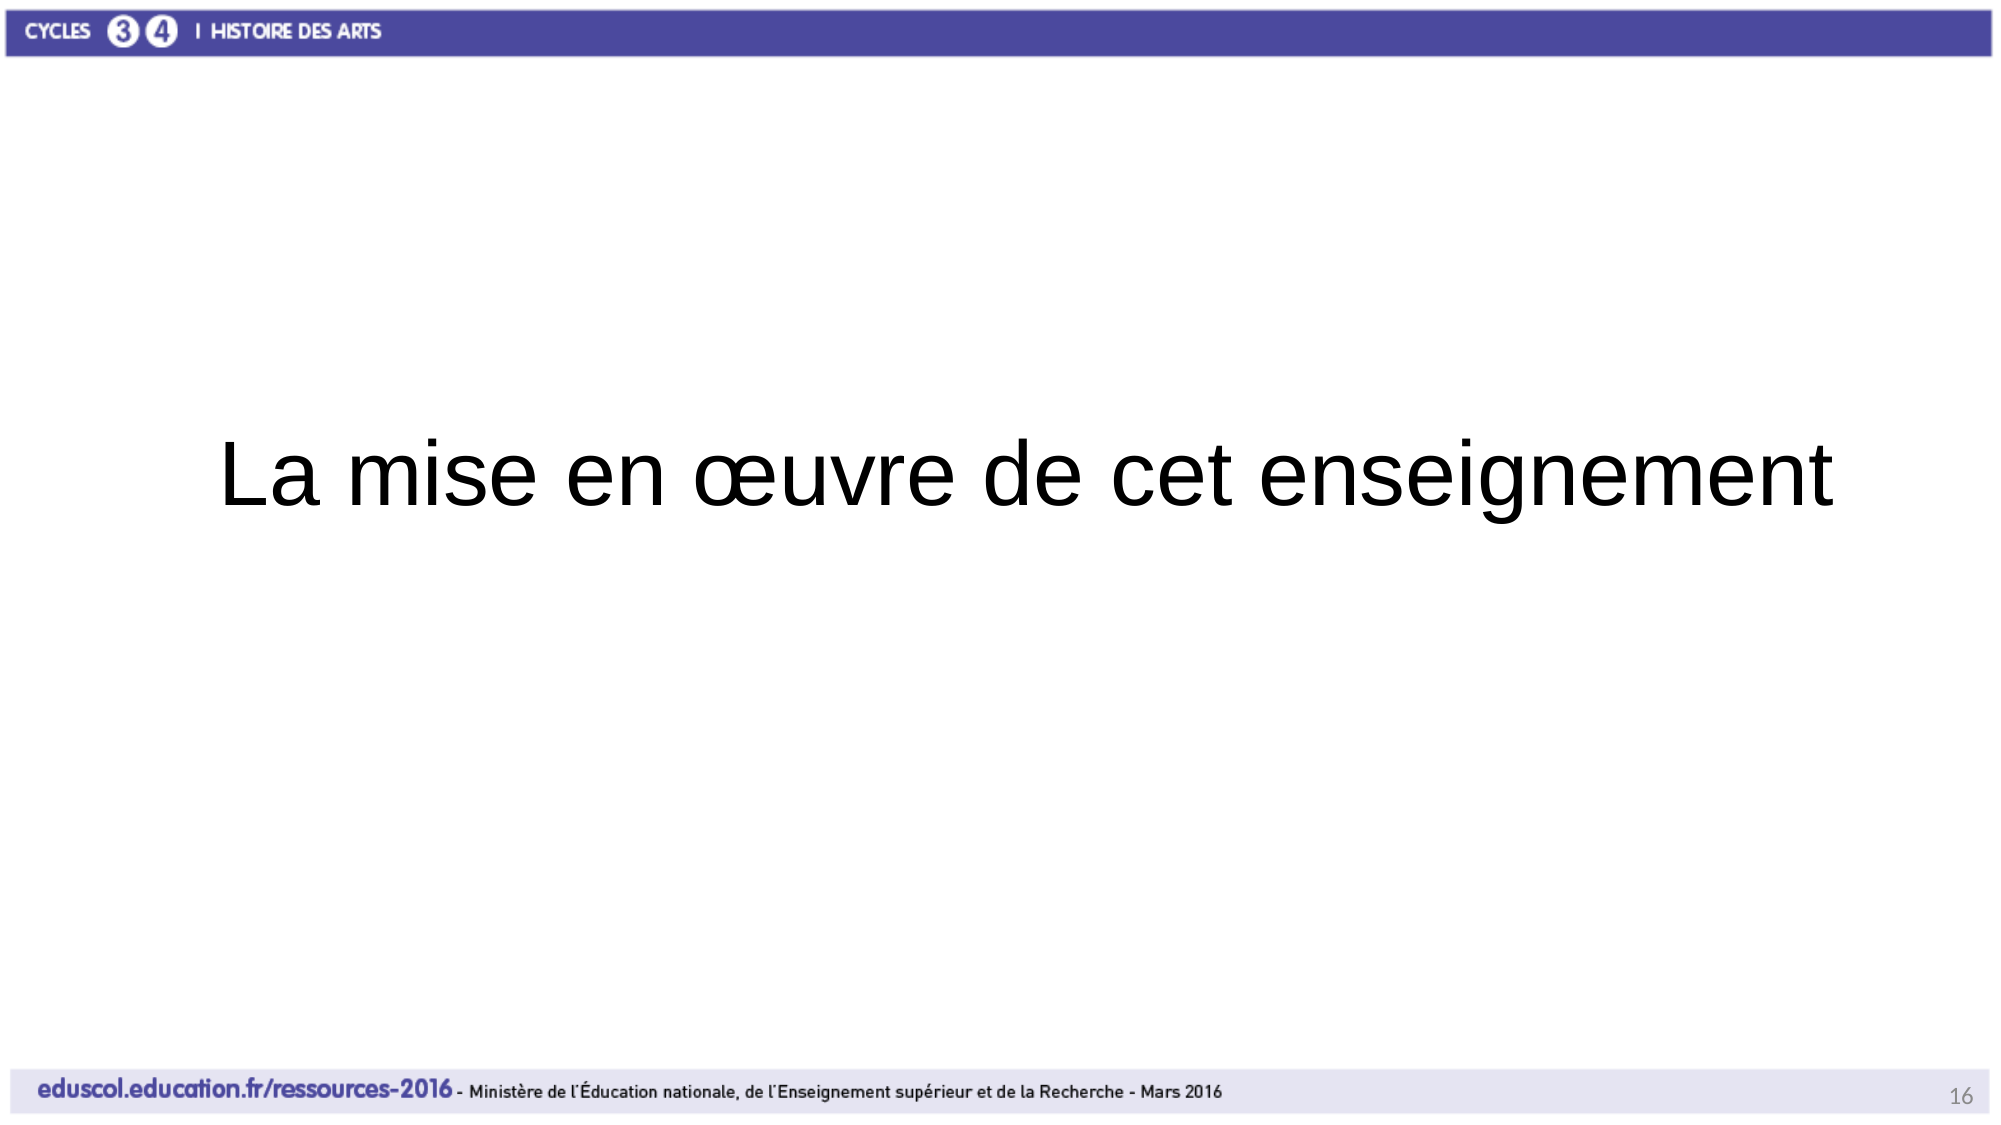

# La mise en œuvre de cet enseignement